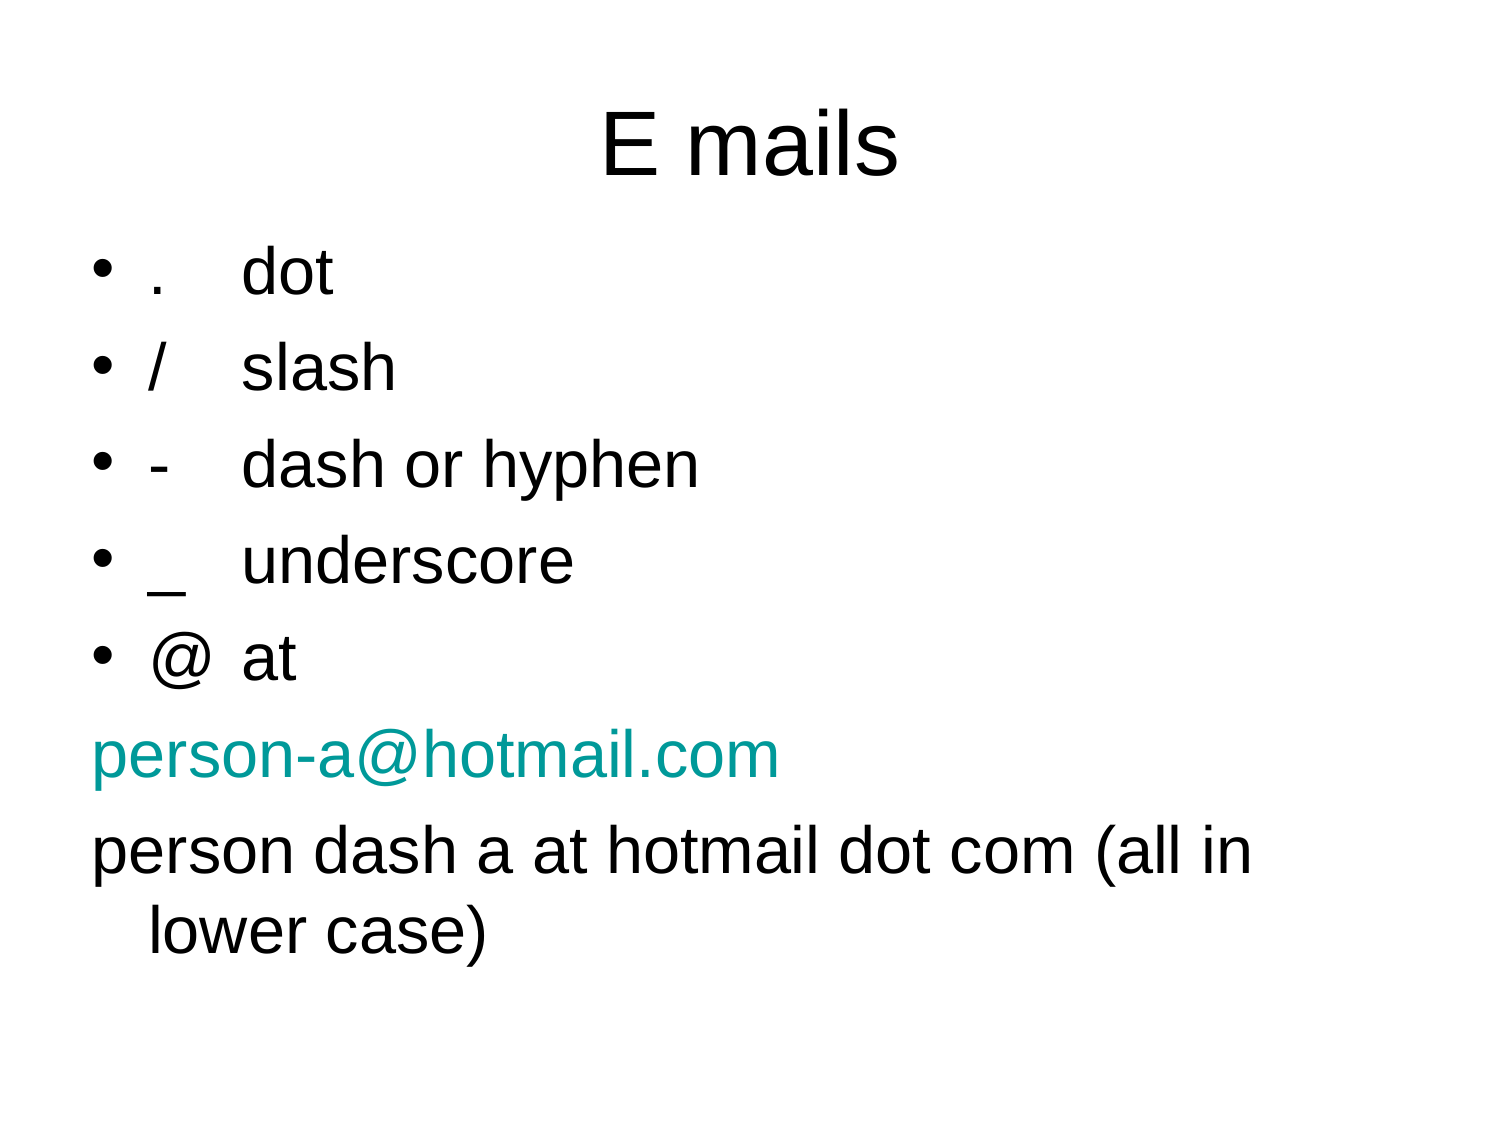

# E mails
.	dot
/	slash
-	dash or hyphen
_	underscore
@	at
person-a@hotmail.com
person dash a at hotmail dot com (all in lower case)